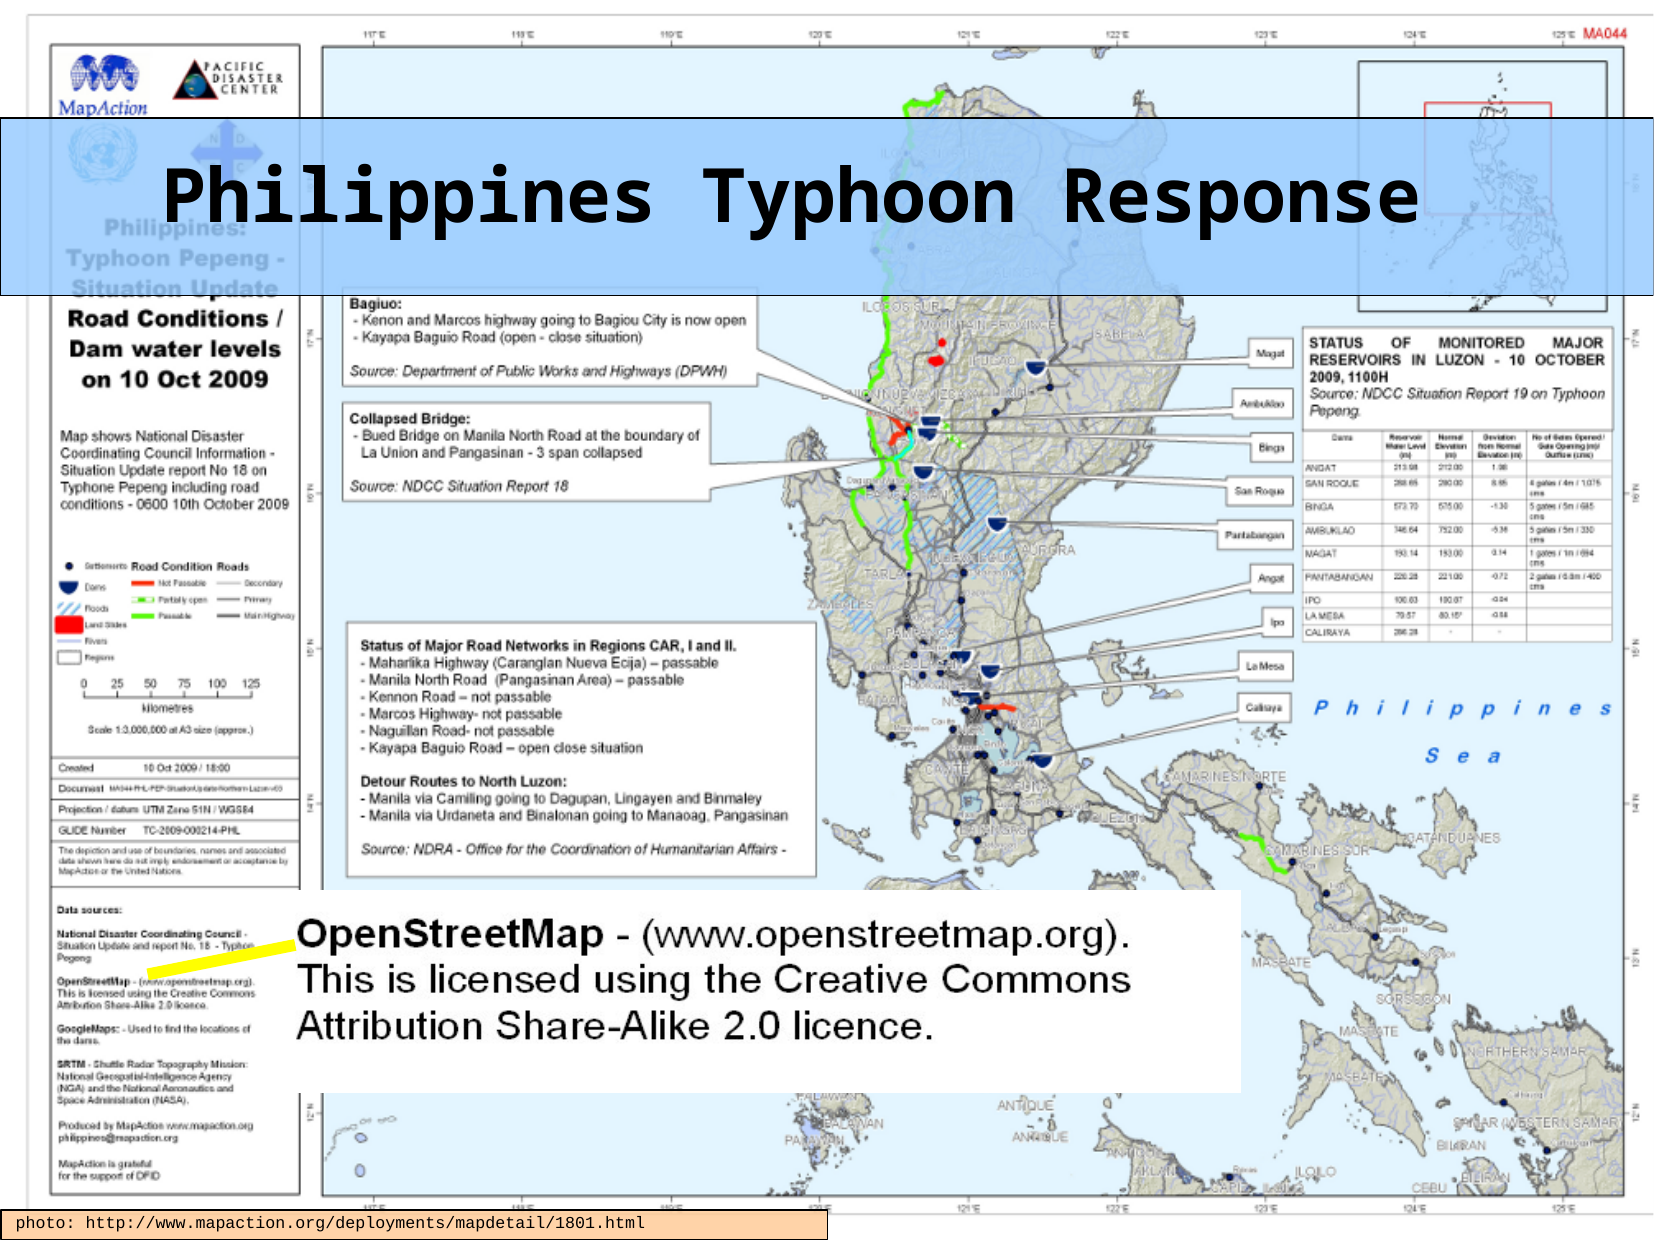

# MAPACTION – PHILLIPINES – DATA SHARING
Philippines Typhoon Response
photo: http://www.mapaction.org/deployments/mapdetail/1801.html